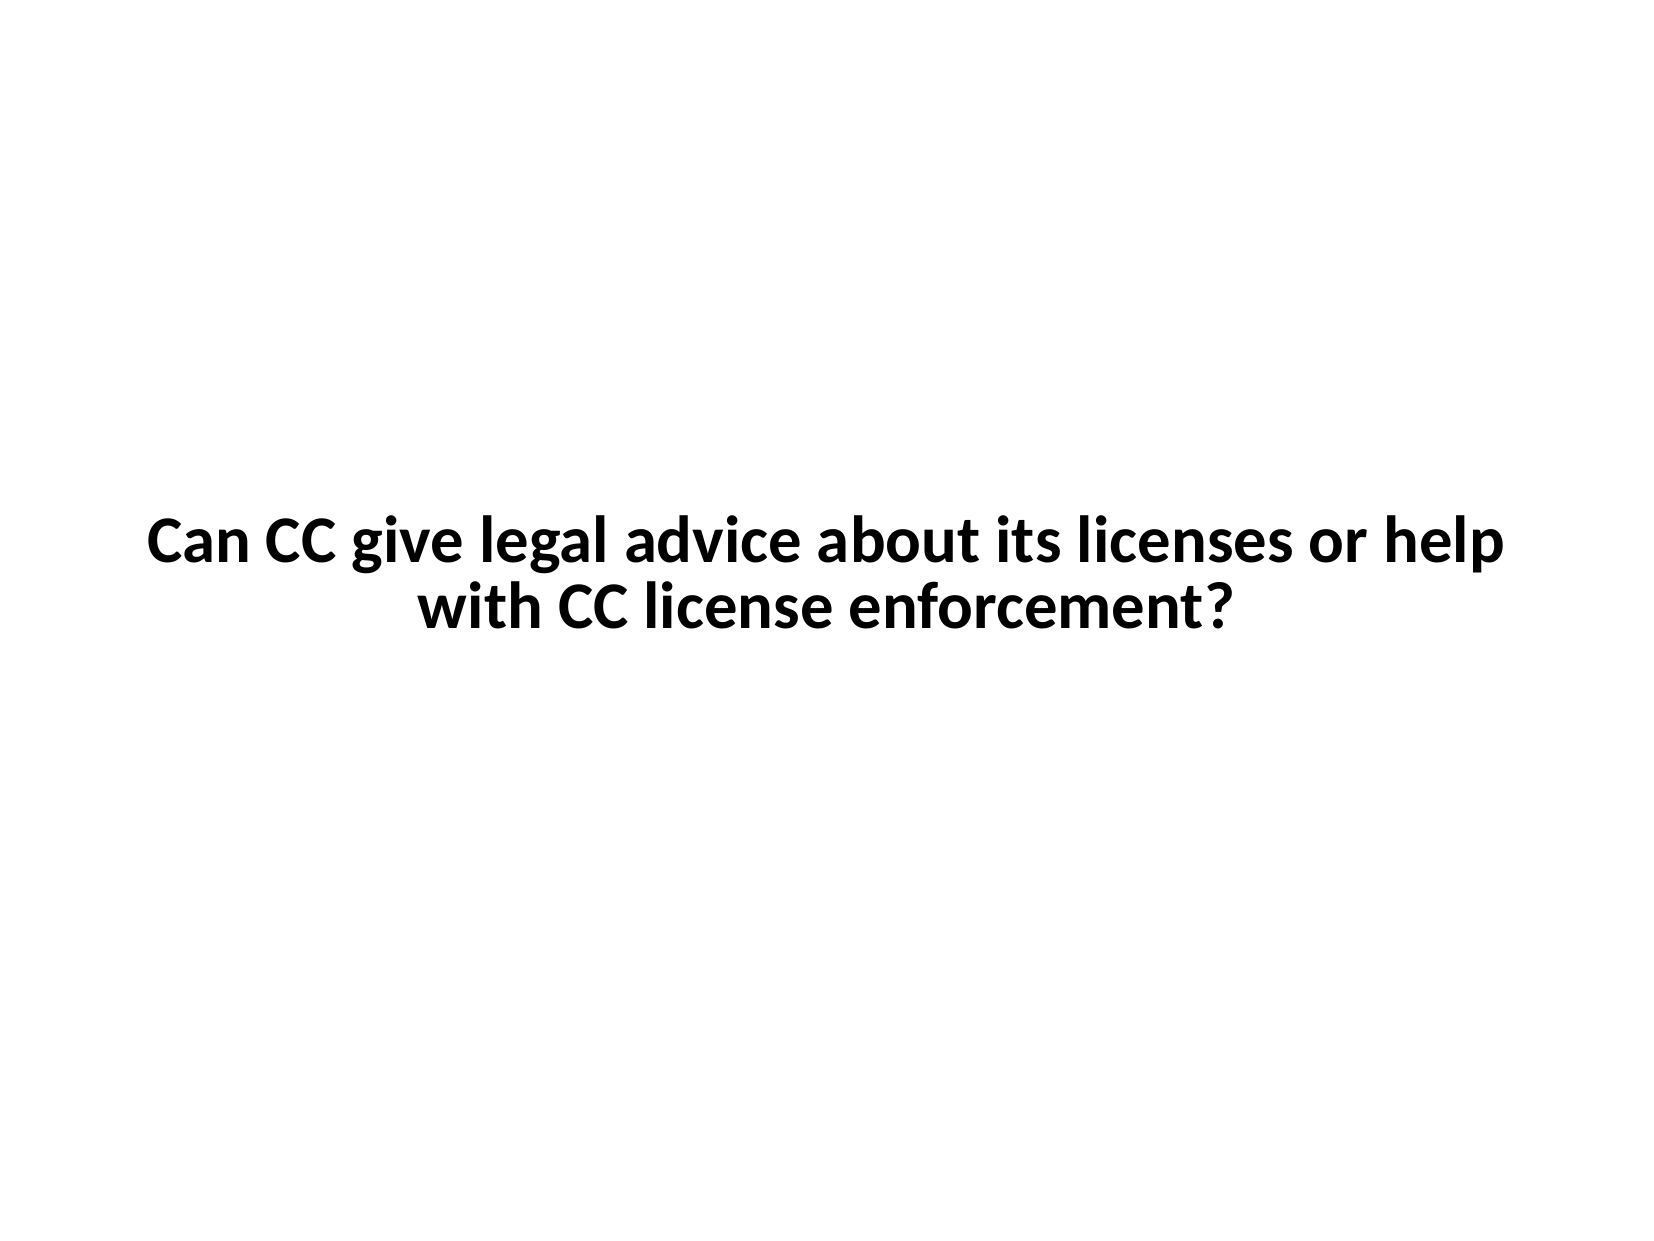

# Can CC give legal advice about its licenses or help with CC license enforcement?